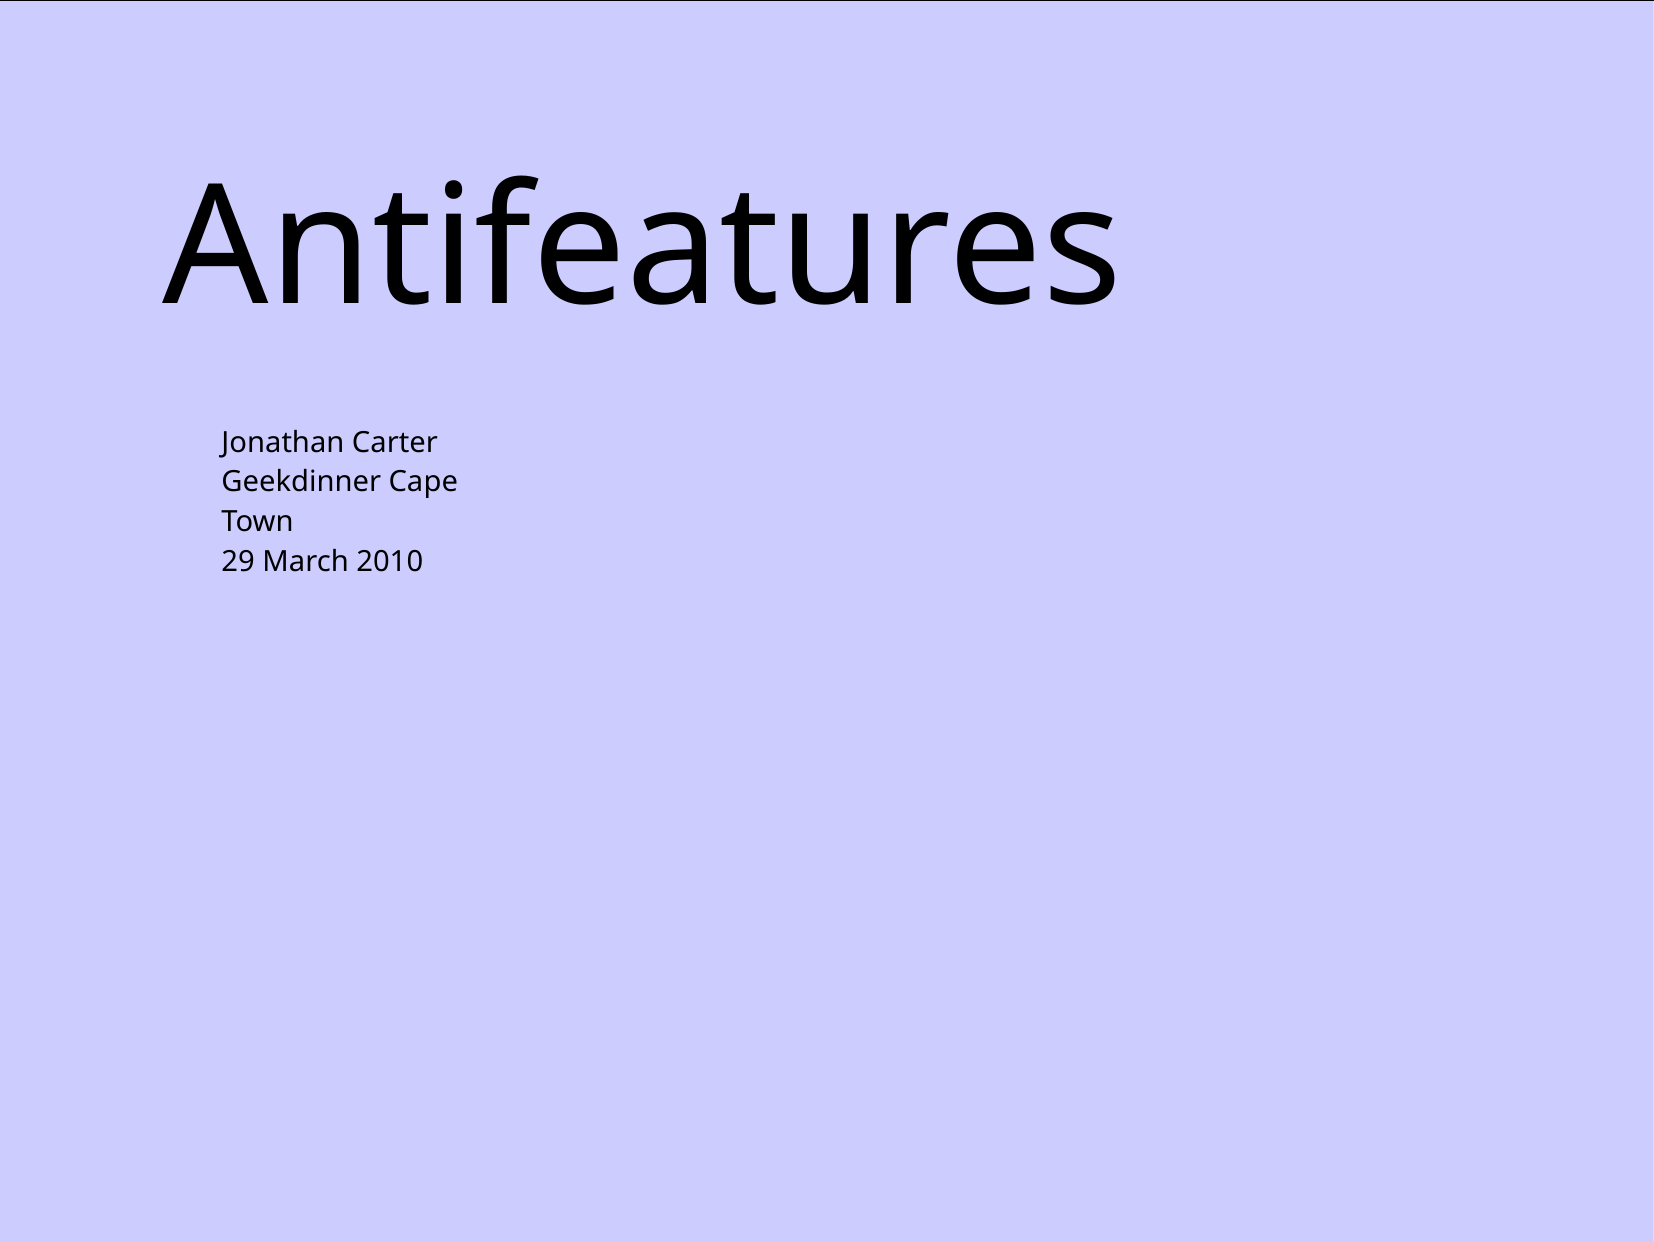

Antifeatures
Jonathan Carter
Geekdinner Cape Town
29 March 2010